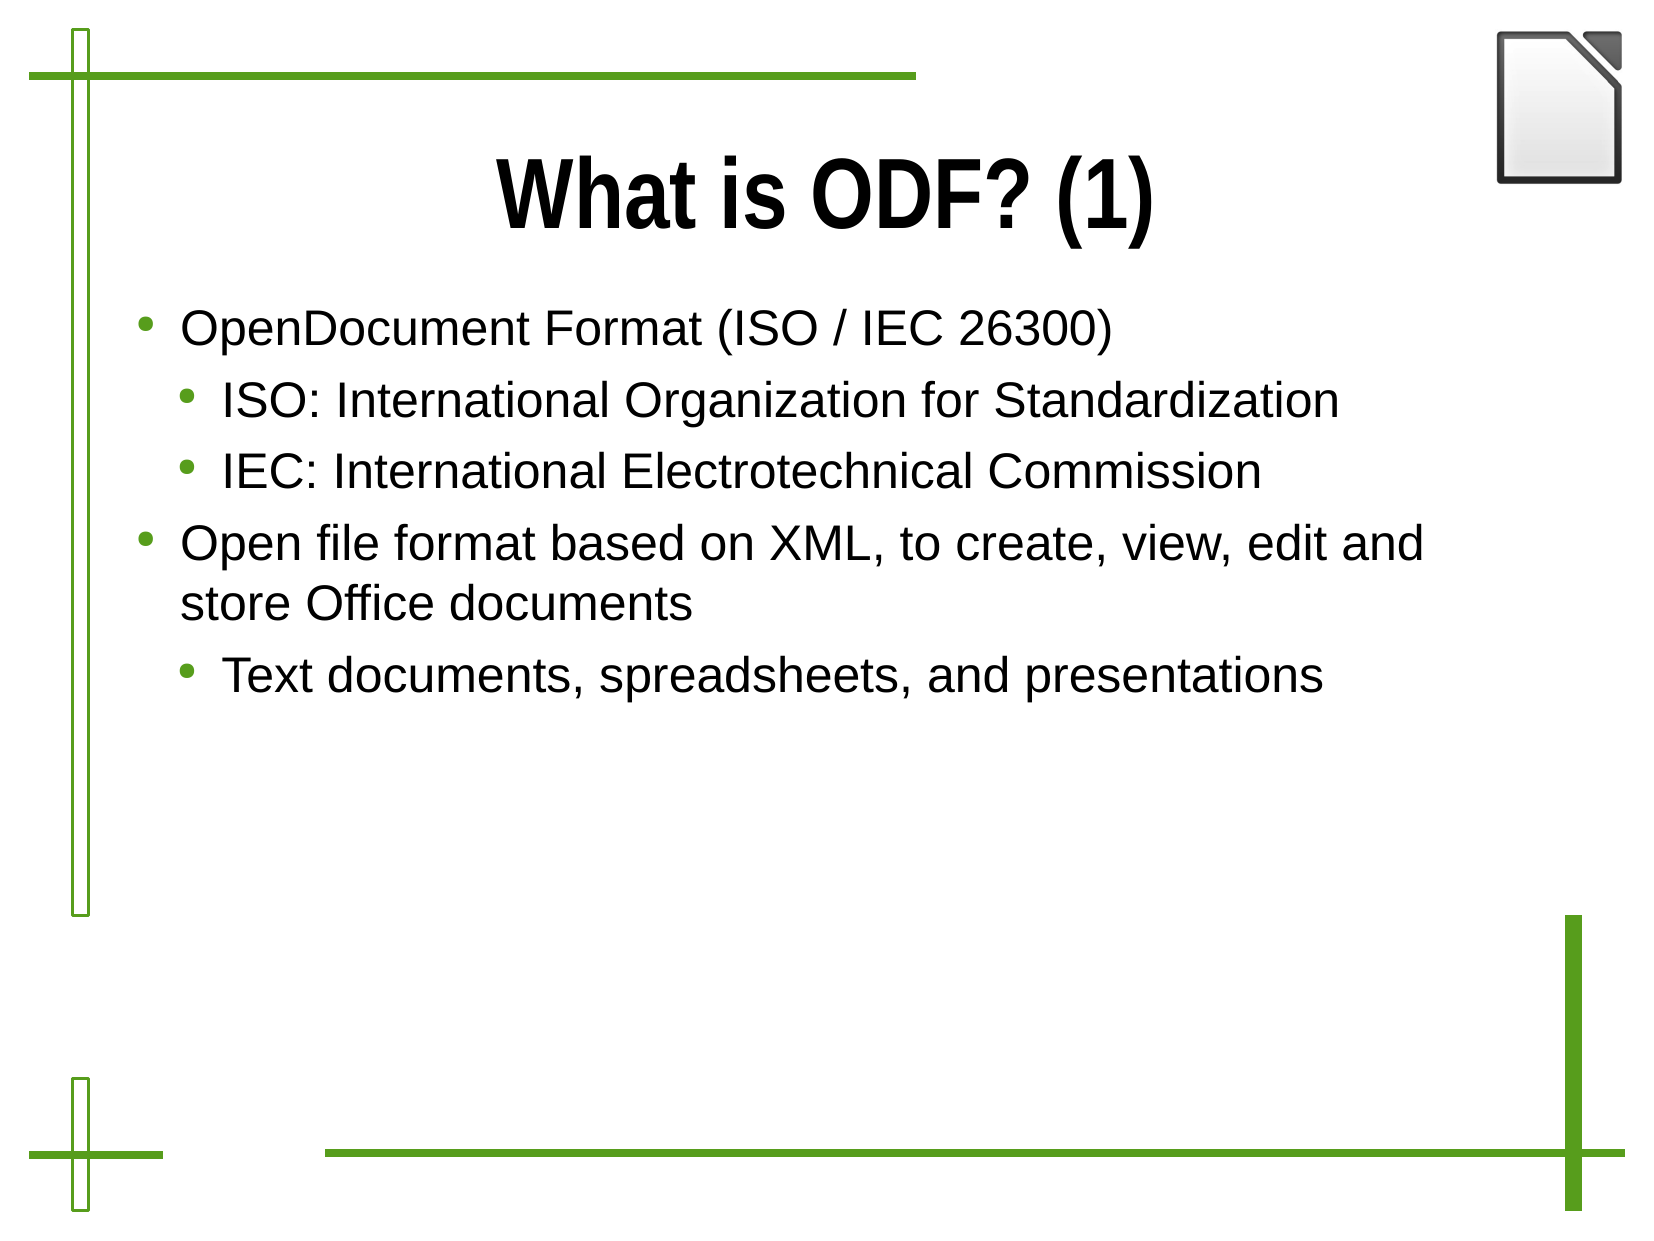

# What is ODF? (1)
OpenDocument Format (ISO / IEC 26300)
ISO: International Organization for Standardization
IEC: International Electrotechnical Commission
Open file format based on XML, to create, view, edit and store Office documents
Text documents, spreadsheets, and presentations